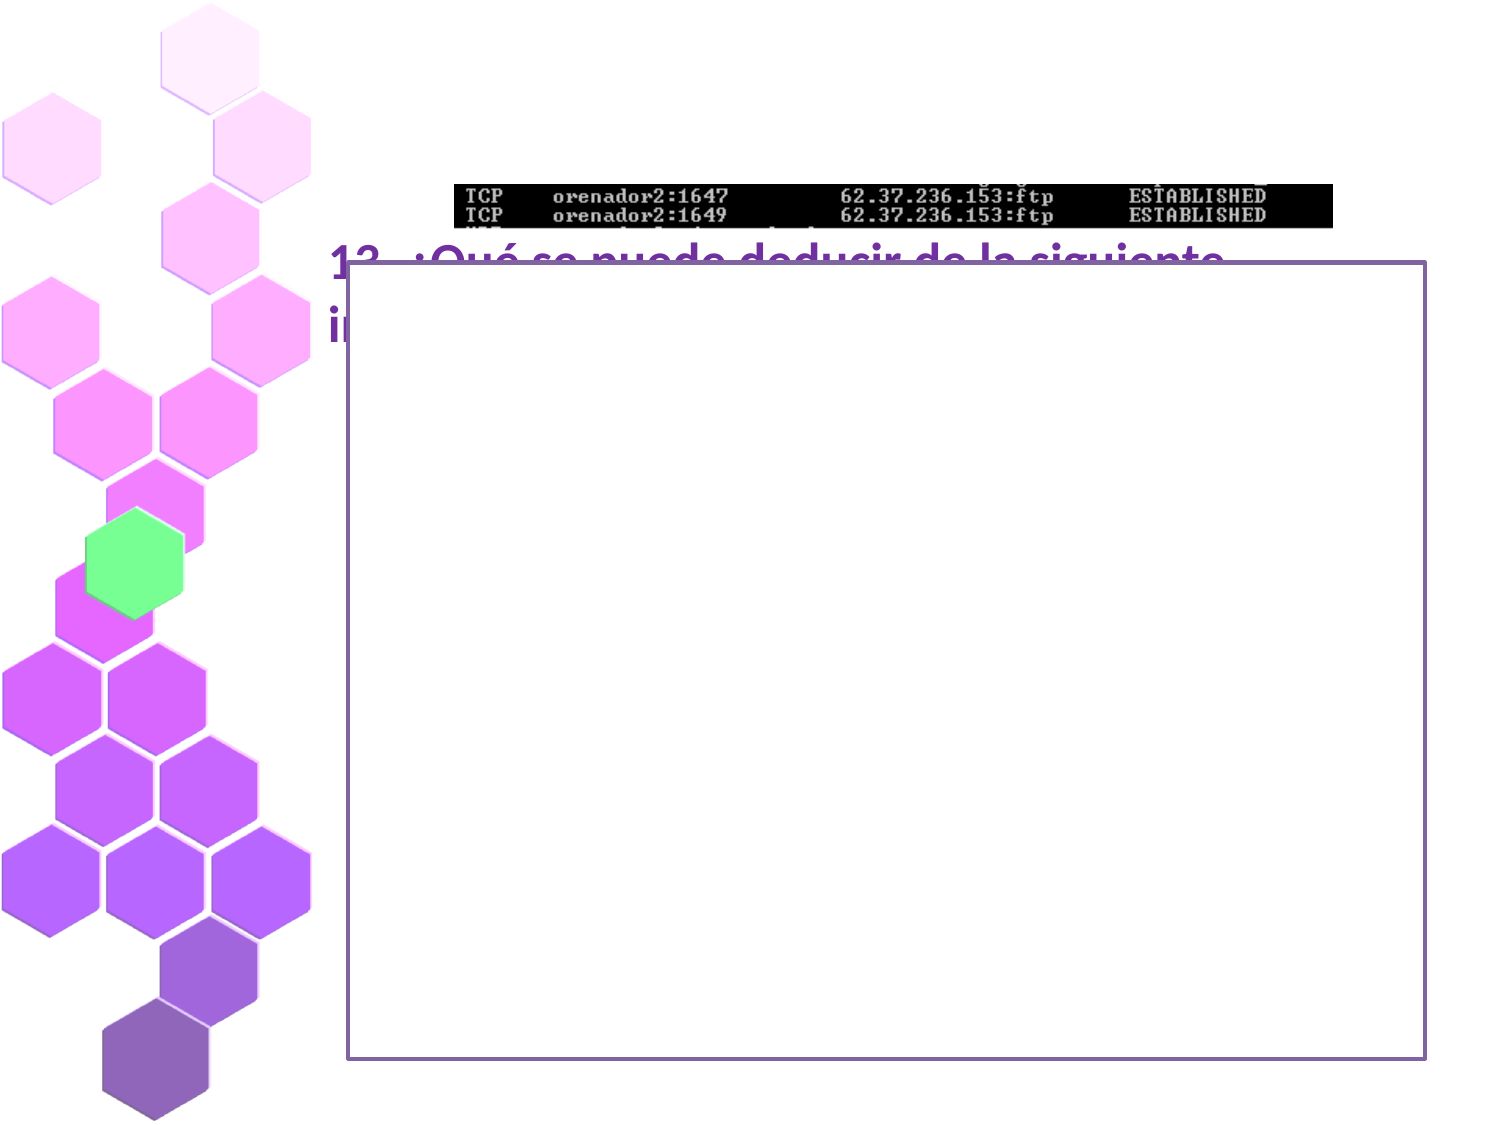

# 13. ¿Qué se puede deducir de la siguiente información obtenida con el comando netstat-a?